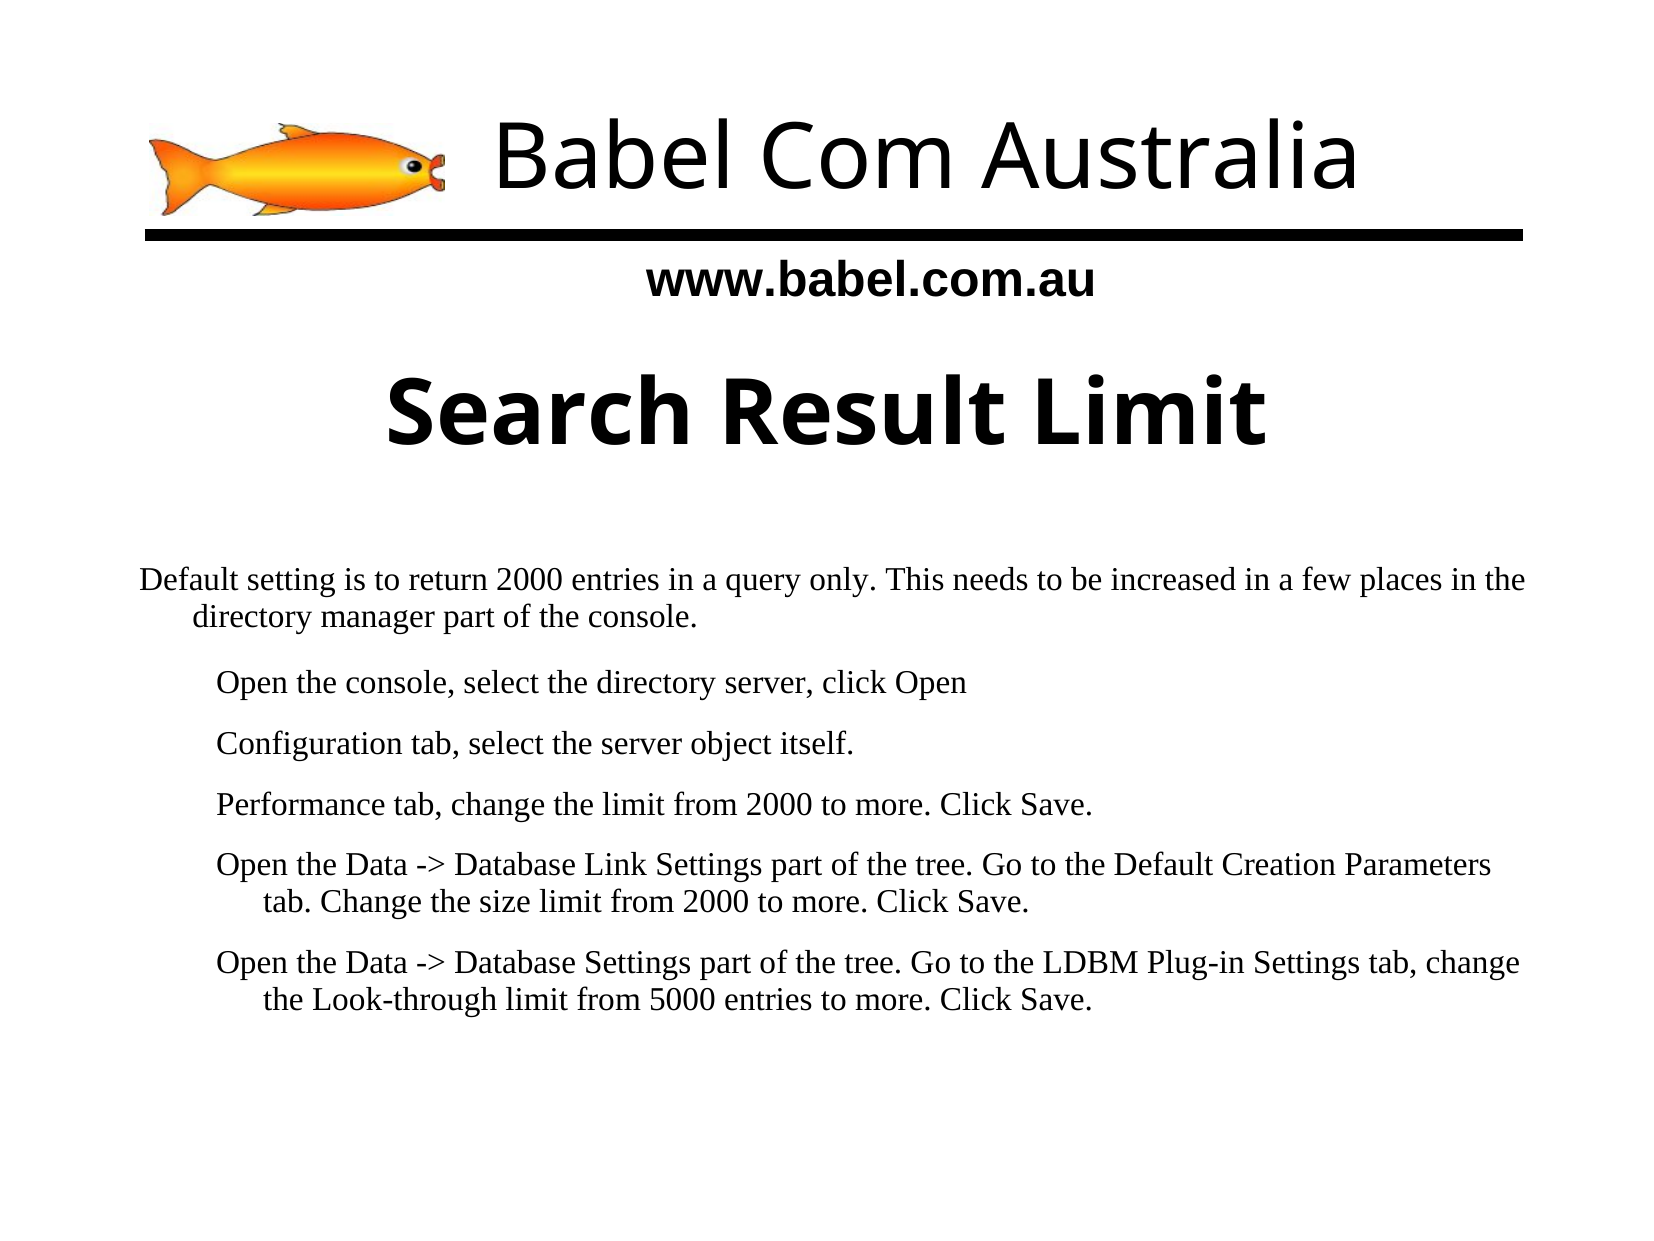

# Search Result Limit
Default setting is to return 2000 entries in a query only. This needs to be increased in a few places in the directory manager part of the console.
Open the console, select the directory server, click Open
Configuration tab, select the server object itself.
Performance tab, change the limit from 2000 to more. Click Save.
Open the Data -> Database Link Settings part of the tree. Go to the Default Creation Parameters tab. Change the size limit from 2000 to more. Click Save.
Open the Data -> Database Settings part of the tree. Go to the LDBM Plug-in Settings tab, change the Look-through limit from 5000 entries to more. Click Save.